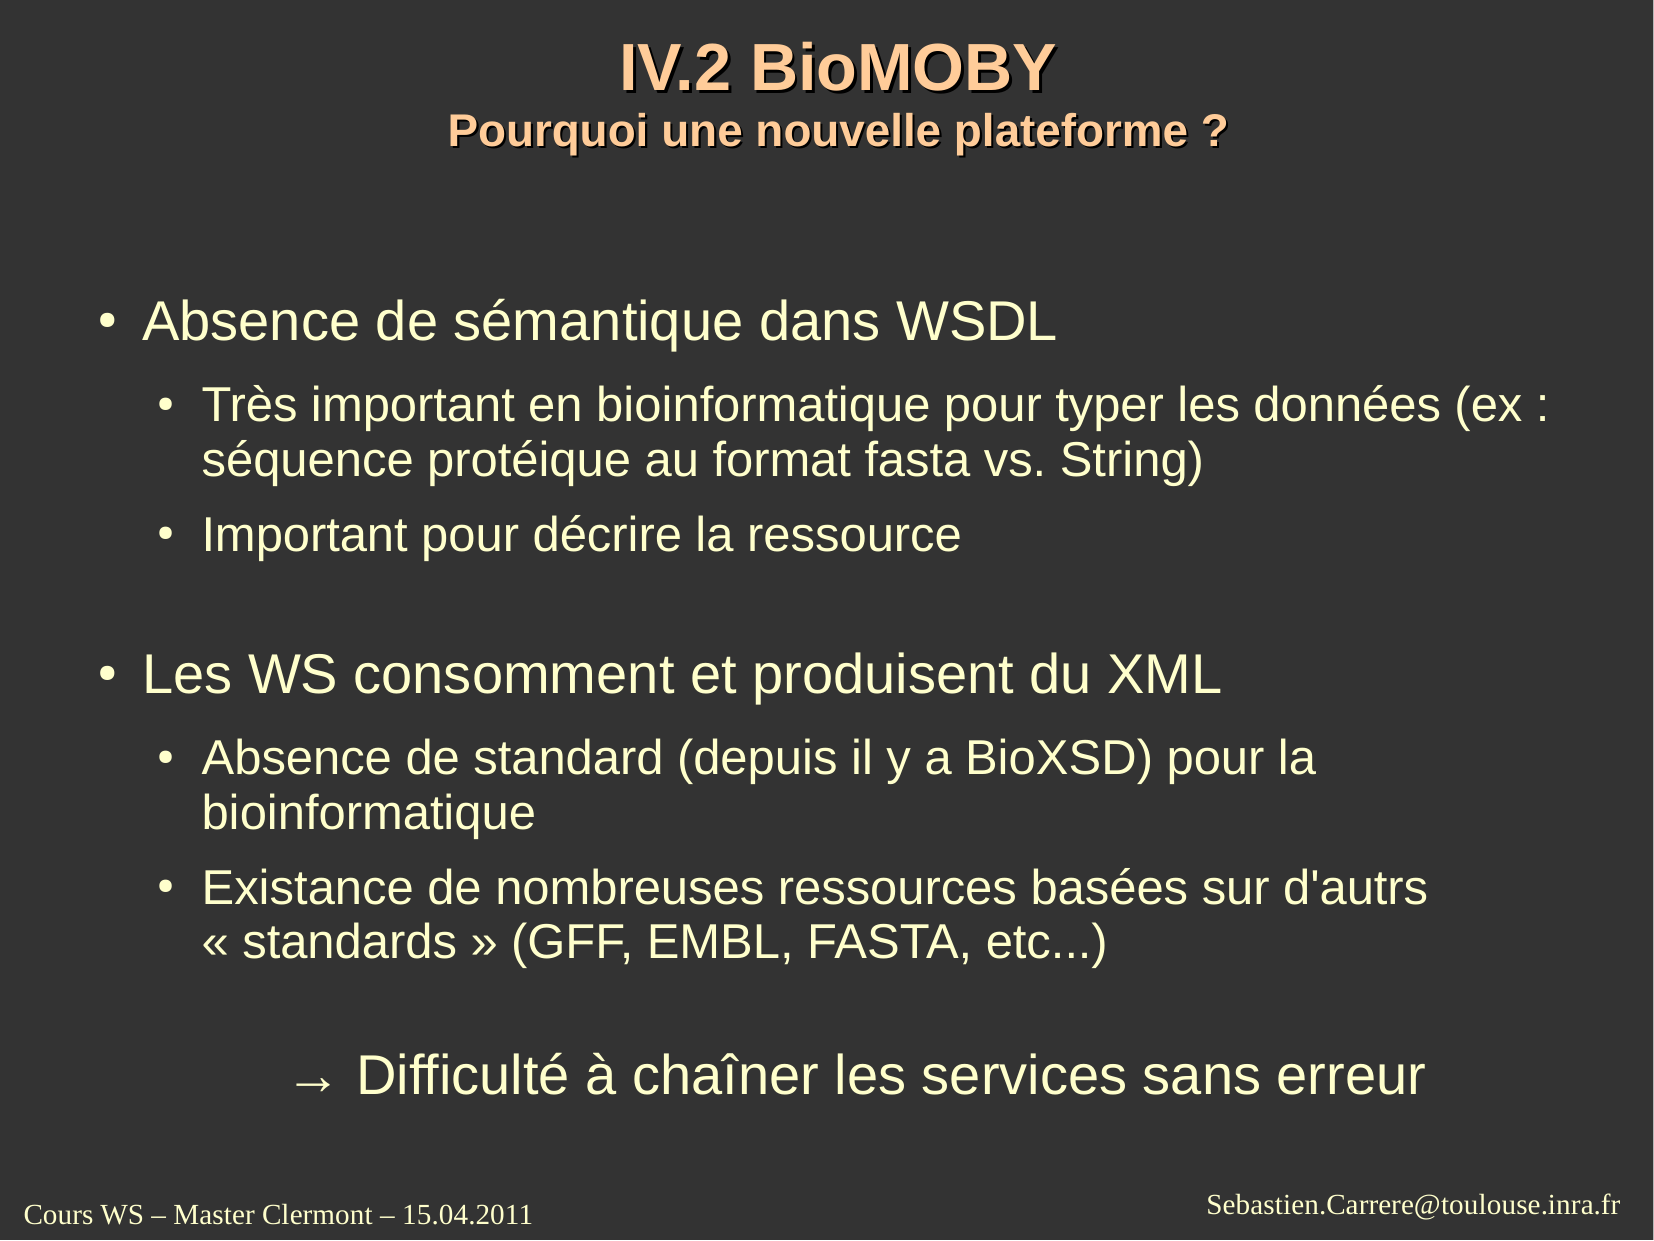

# IV.2 BioMOBY Pourquoi une nouvelle plateforme ?
Absence de sémantique dans WSDL
Très important en bioinformatique pour typer les données (ex : séquence protéique au format fasta vs. String)
Important pour décrire la ressource
Les WS consomment et produisent du XML
Absence de standard (depuis il y a BioXSD) pour la bioinformatique
Existance de nombreuses ressources basées sur d'autrs « standards » (GFF, EMBL, FASTA, etc...)
→ Difficulté à chaîner les services sans erreur